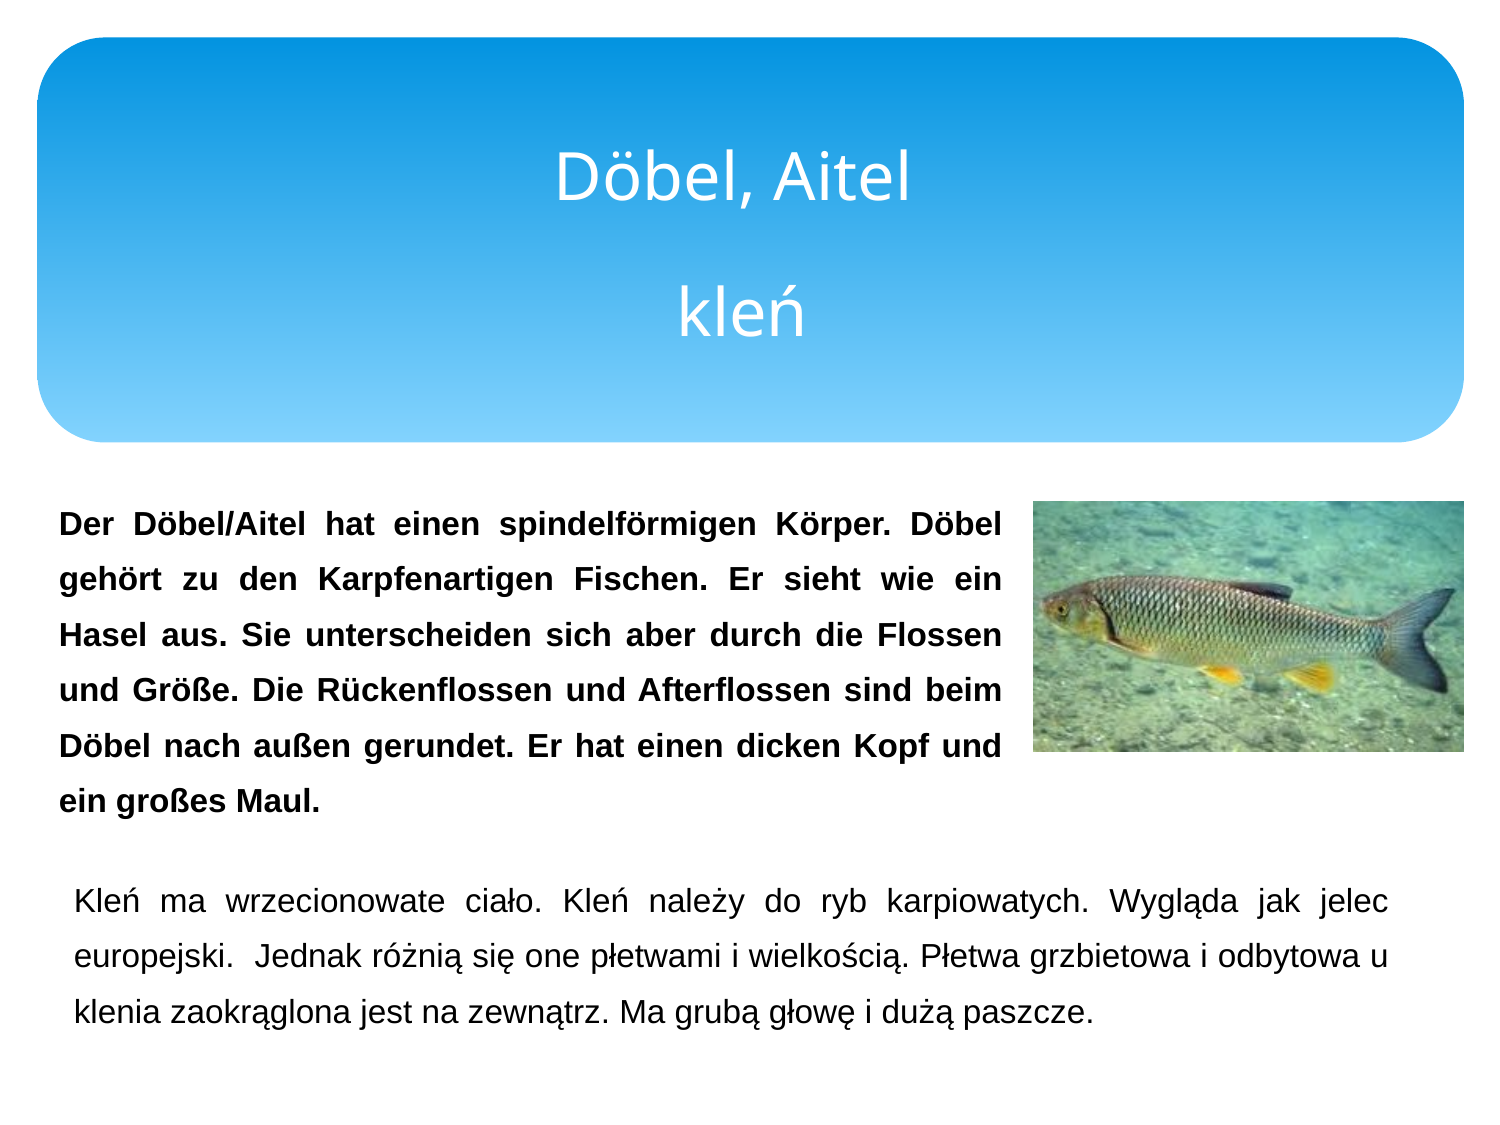

# Döbel, Aitel kleń
Der Döbel/Aitel hat einen spindelförmigen Körper. Döbel gehört zu den Karpfenartigen Fischen. Er sieht wie ein Hasel aus. Sie unterscheiden sich aber durch die Flossen und Größe. Die Rückenflossen und Afterflossen sind beim Döbel nach außen gerundet. Er hat einen dicken Kopf und ein großes Maul.
Kleń ma wrzecionowate ciało. Kleń należy do ryb karpiowatych. Wygląda jak jelec europejski. Jednak różnią się one płetwami i wielkością. Płetwa grzbietowa i odbytowa u klenia zaokrąglona jest na zewnątrz. Ma grubą głowę i dużą paszcze.